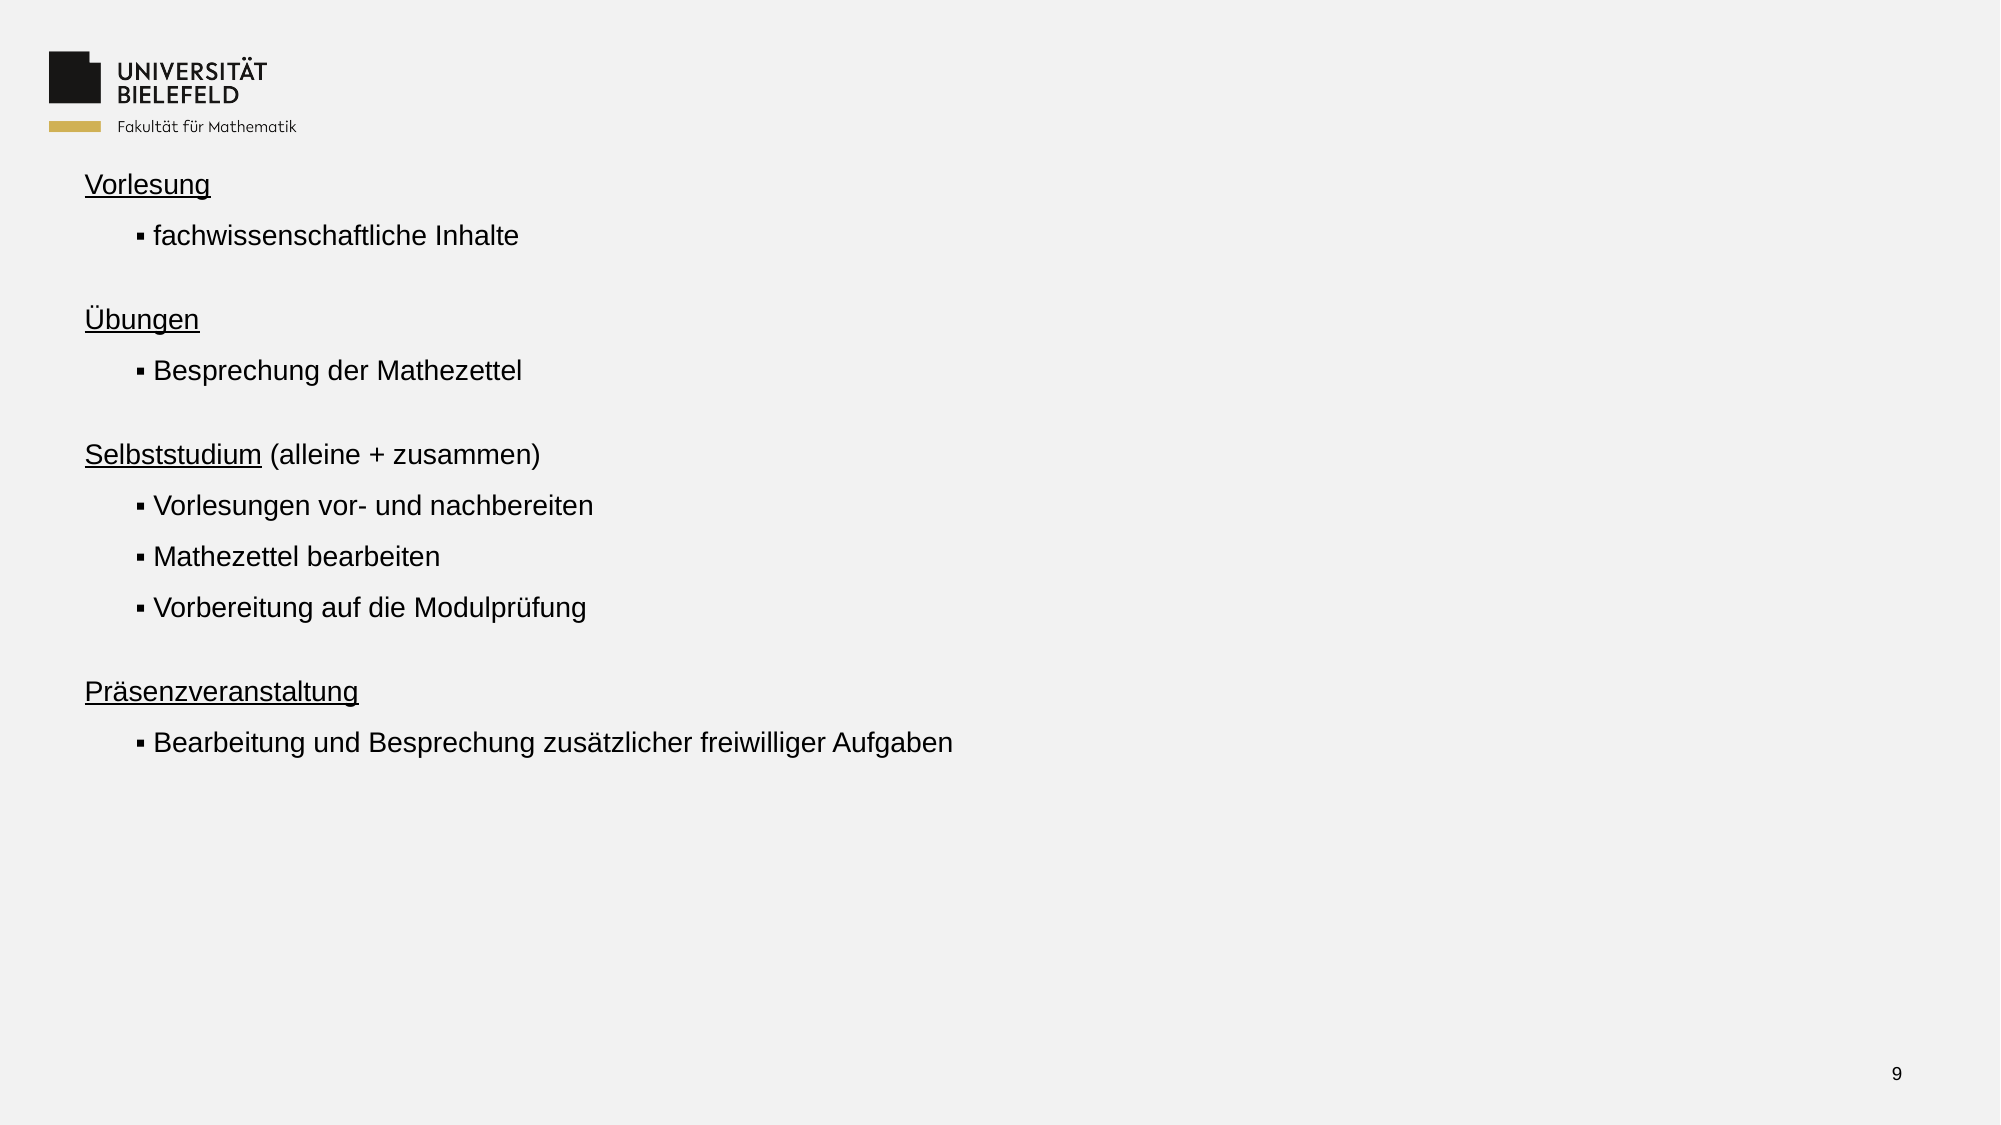

# Vorlesung
 	▪ fachwissenschaftliche Inhalte
Übungen
 	▪ Besprechung der Mathezettel
Selbststudium (alleine + zusammen)
 	▪ Vorlesungen vor- und nachbereiten
 	▪ Mathezettel bearbeiten
 	▪ Vorbereitung auf die Modulprüfung
Präsenzveranstaltung
 	▪ Bearbeitung und Besprechung zusätzlicher freiwilliger Aufgaben